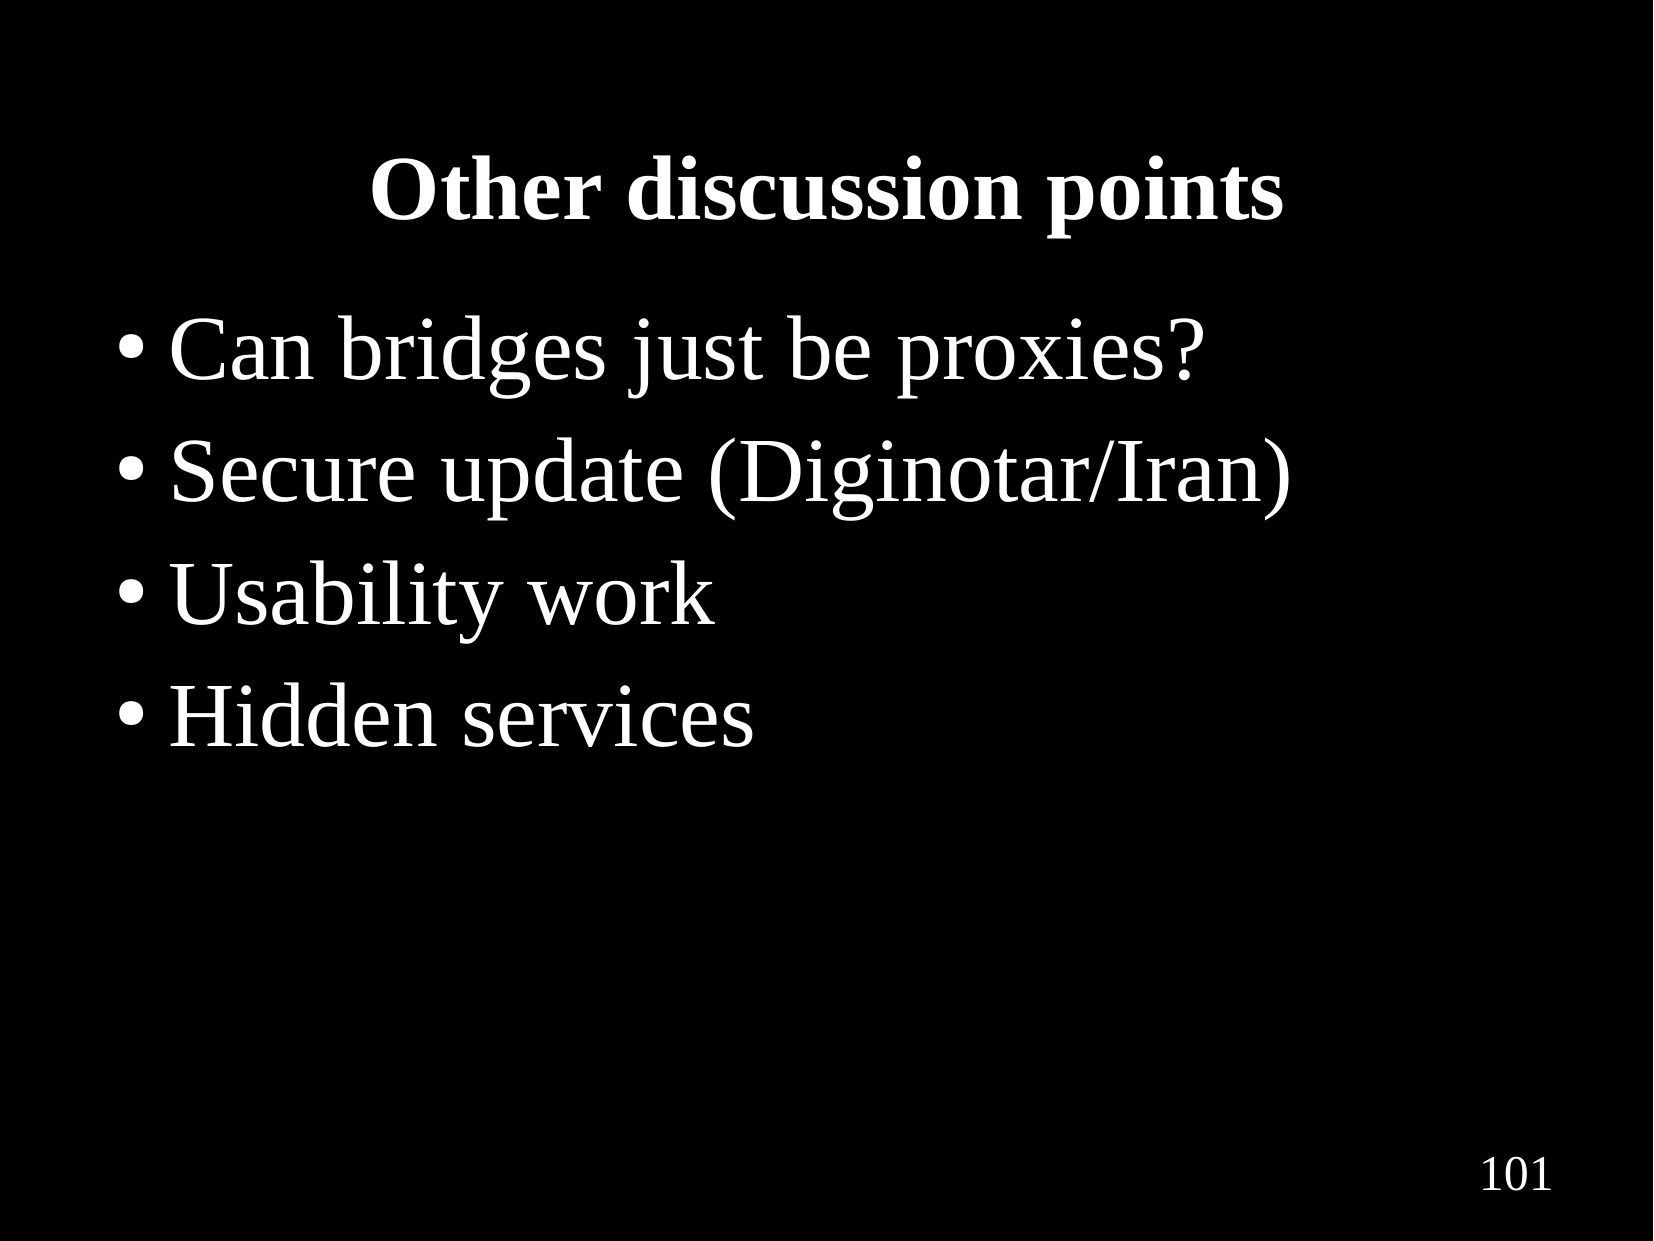

# Other discussion points
Can bridges just be proxies?
Secure update (Diginotar/Iran)
Usability work
Hidden services